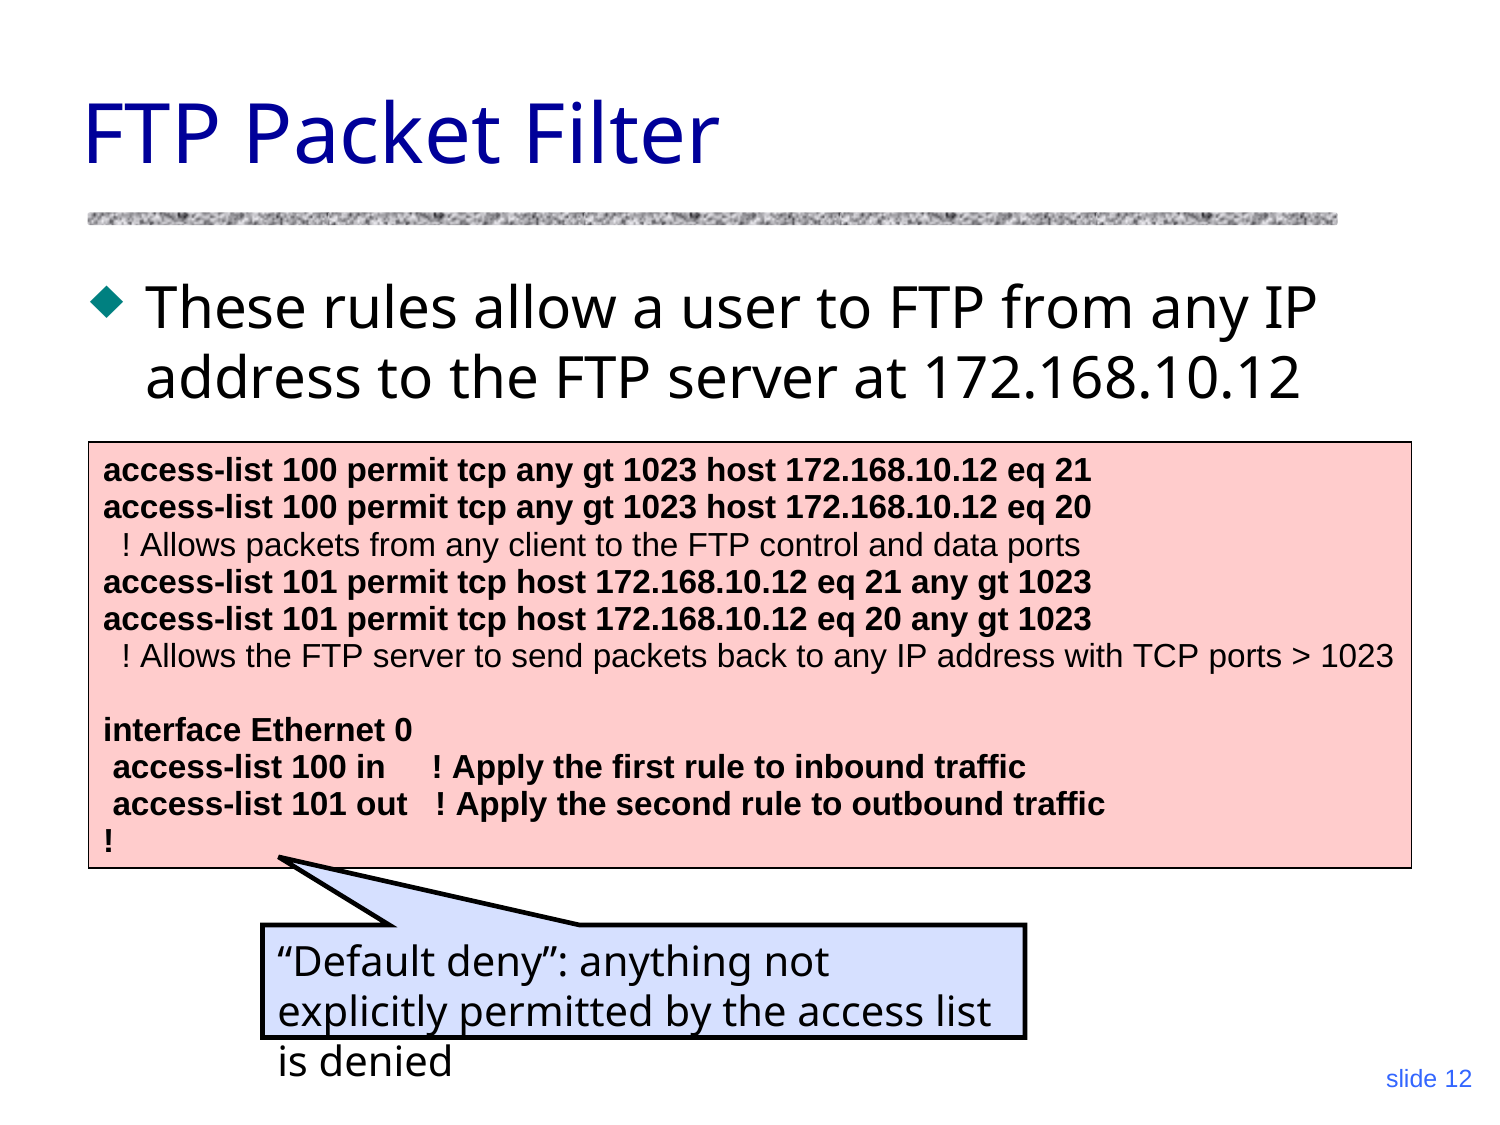

FTP Packet Filter
These rules allow a user to FTP from any IP address to the FTP server at 172.168.10.12
access-list 100 permit tcp any gt 1023 host 172.168.10.12 eq 21
access-list 100 permit tcp any gt 1023 host 172.168.10.12 eq 20
 ! Allows packets from any client to the FTP control and data ports
access-list 101 permit tcp host 172.168.10.12 eq 21 any gt 1023
access-list 101 permit tcp host 172.168.10.12 eq 20 any gt 1023
 ! Allows the FTP server to send packets back to any IP address with TCP ports > 1023
interface Ethernet 0
 access-list 100 in ! Apply the first rule to inbound traffic
 access-list 101 out ! Apply the second rule to outbound traffic
!
“Default deny”: anything not explicitly permitted by the access list is denied
slide